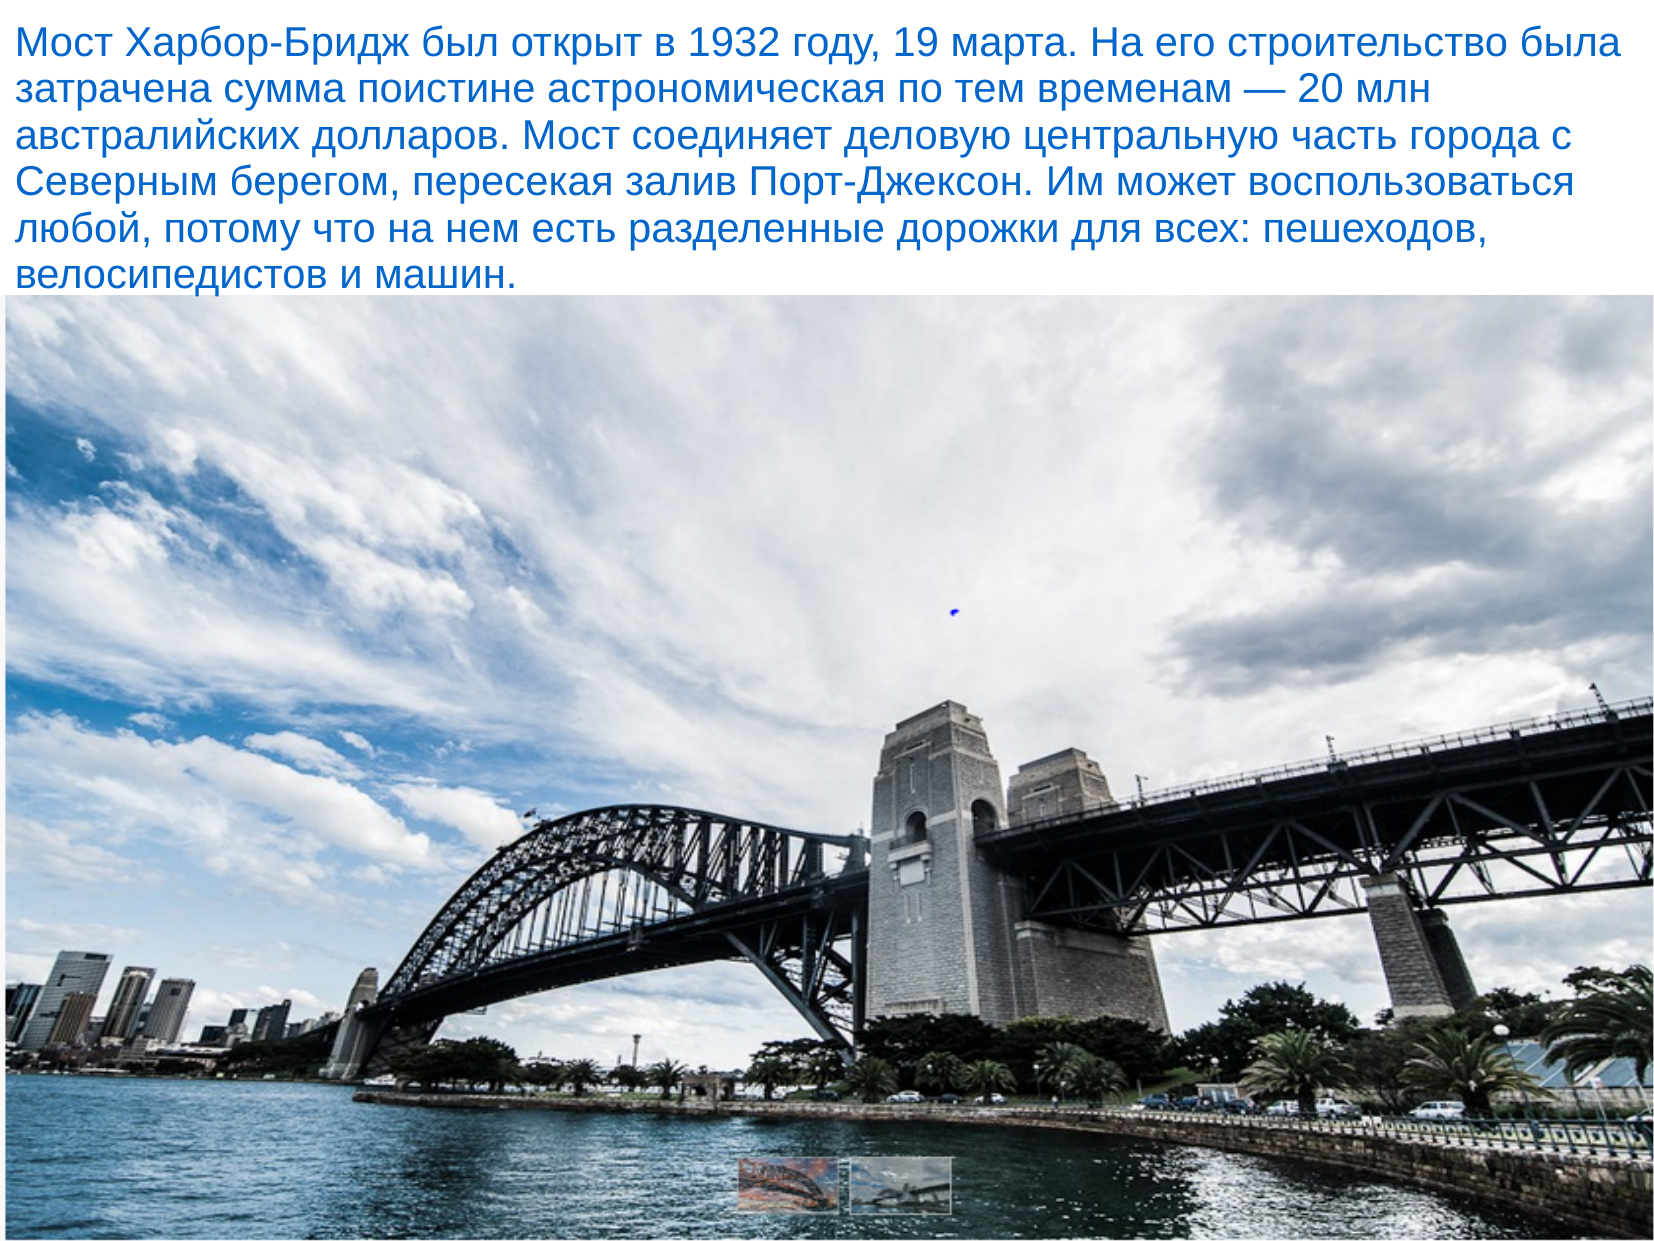

Мост Харбор-Бридж был открыт в 1932 году, 19 марта. На его строительство была затрачена сумма поистине астрономическая по тем временам — 20 млн австралийских долларов. Мост соединяет деловую центральную часть города с Северным берегом, пересекая залив Порт-Джексон. Им может воспользоваться любой, потому что на нем есть разделенные дорожки для всех: пешеходов, велосипедистов и машин.